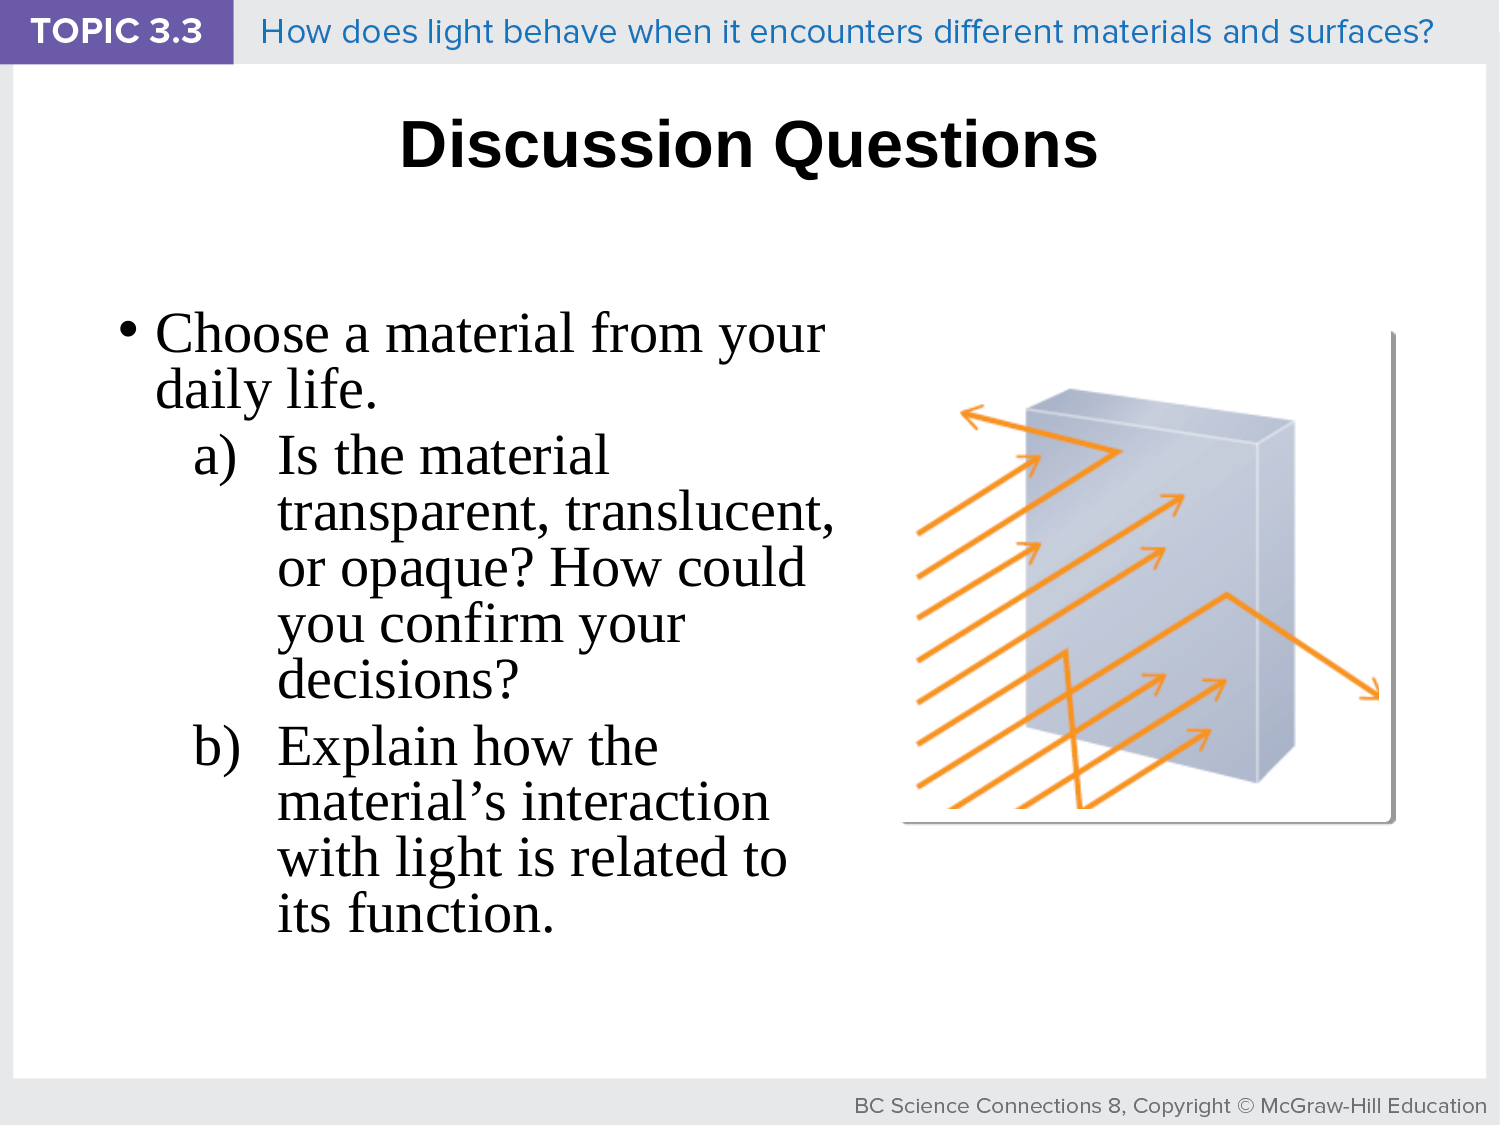

# Discussion Questions
Choose a material from your daily life.
Is the material transparent, translucent, or opaque? How could you confirm your decisions?
Explain how the material’s interaction with light is related to its function.